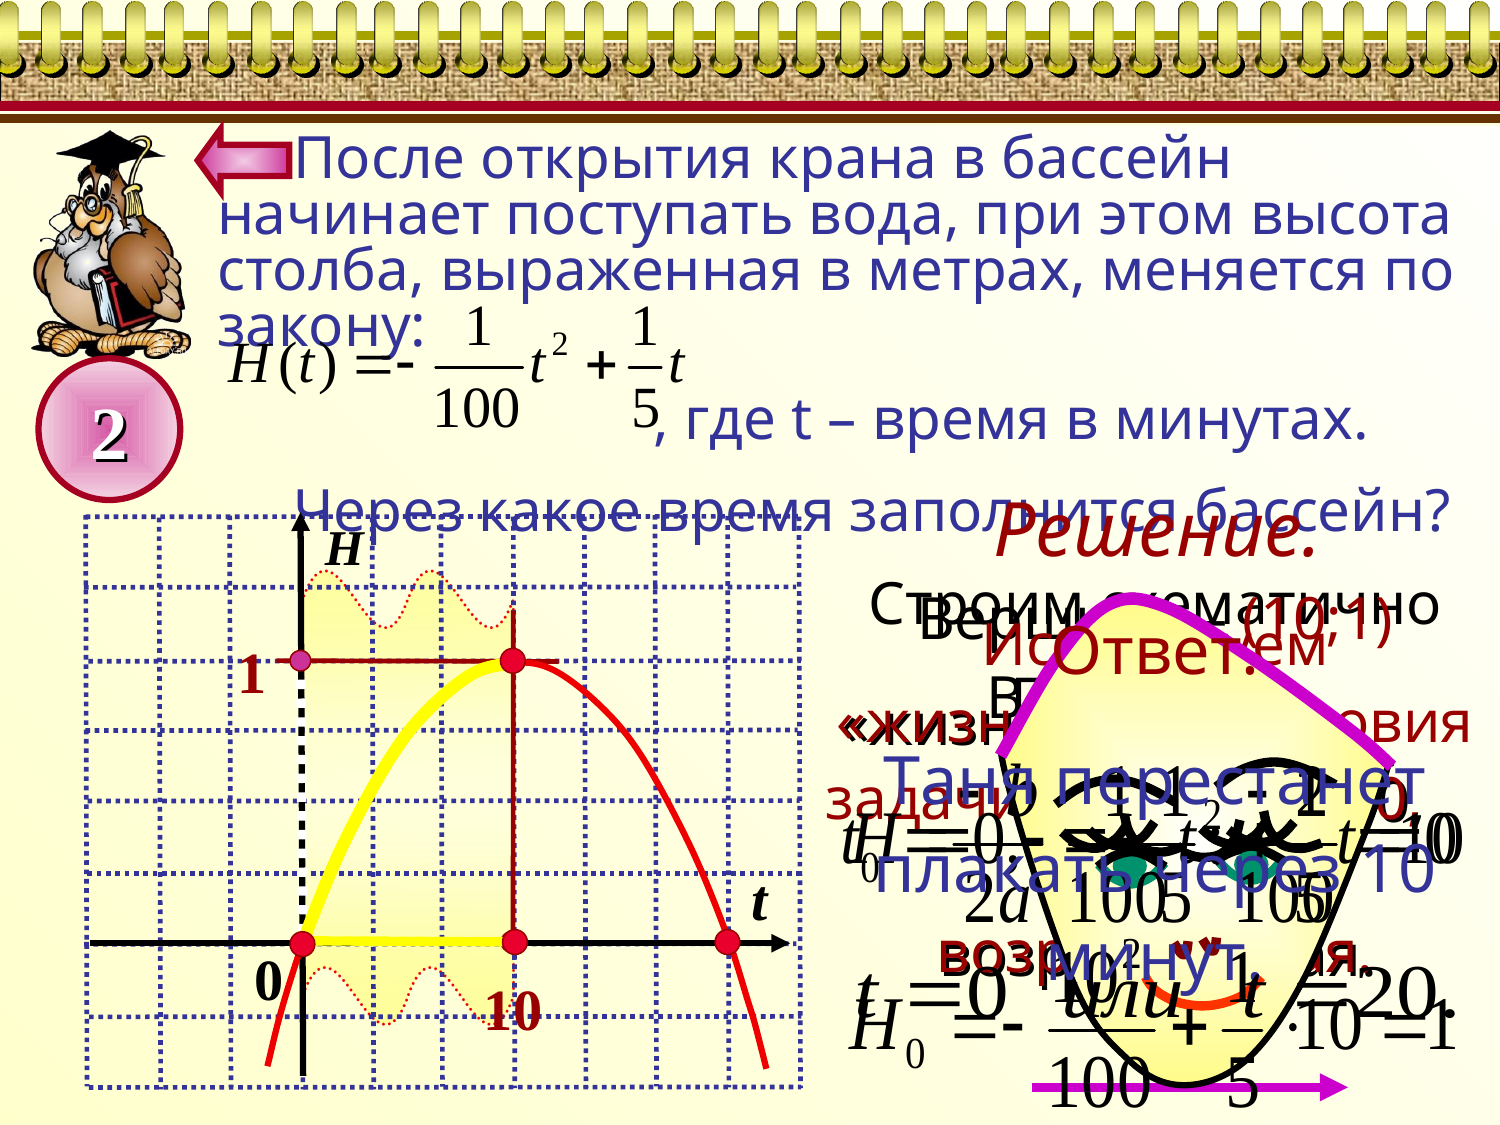

После открытия крана в бассейн начинает поступать вода, при этом высота столба, выраженная в метрах, меняется по закону:
 , где t – время в минутах.
 Через какое время заполнится бассейн?
2
Решение.
H
t
0
Вершина – (10;1)
Строим схематично
параболу.
Используем «жизненные» условия задачи: t ≥ 0, H ≥ 0, H(t)-возрастающая.
Ответ.
Таня перестанет плакать через 10 минут.
1
Ветви вниз.
10